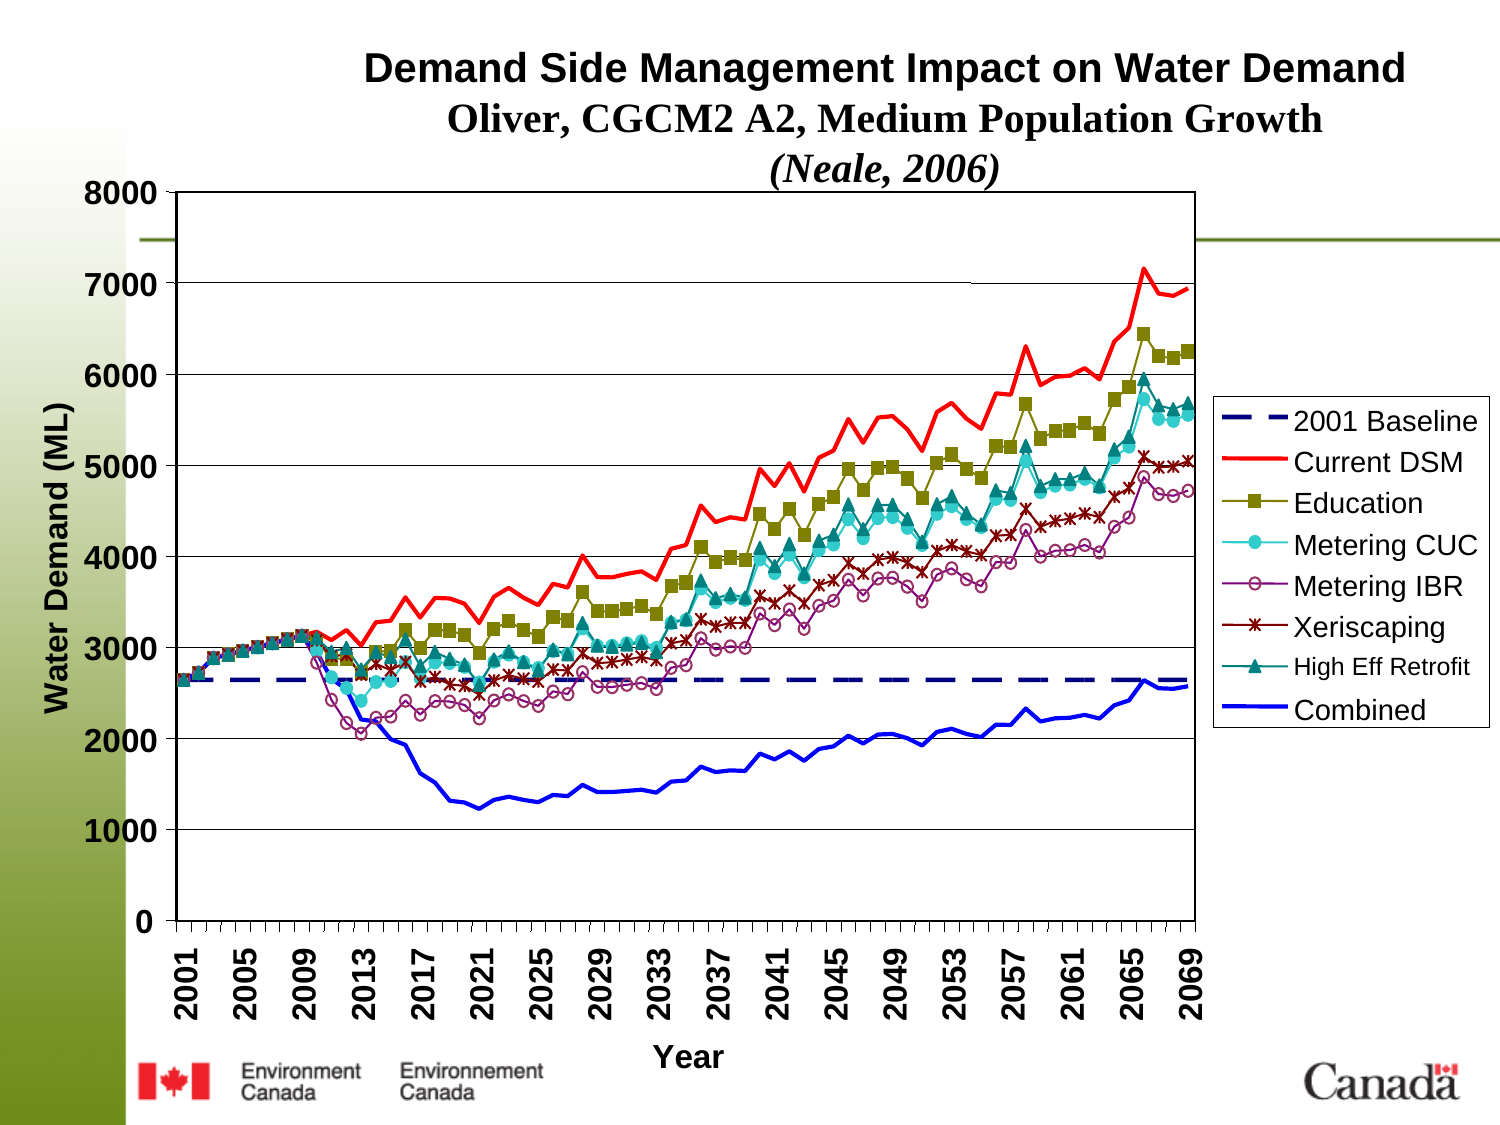

Demand Side Management Impact on Water Demand
Oliver, CGCM2 A2, Medium Population Growth
(Neale, 2006)
8000
7000
6000
2001 Baseline
Current DSM
5000
Education
Metering CUC
4000
Water Demand (ML)
Metering IBR
Xeriscaping
3000
High Eff Retrofit
Combined
2000
1000
0
2069
2001
2005
2009
2013
2017
2021
2025
2029
2033
2037
2041
2045
2049
2053
2057
2061
2065
Year